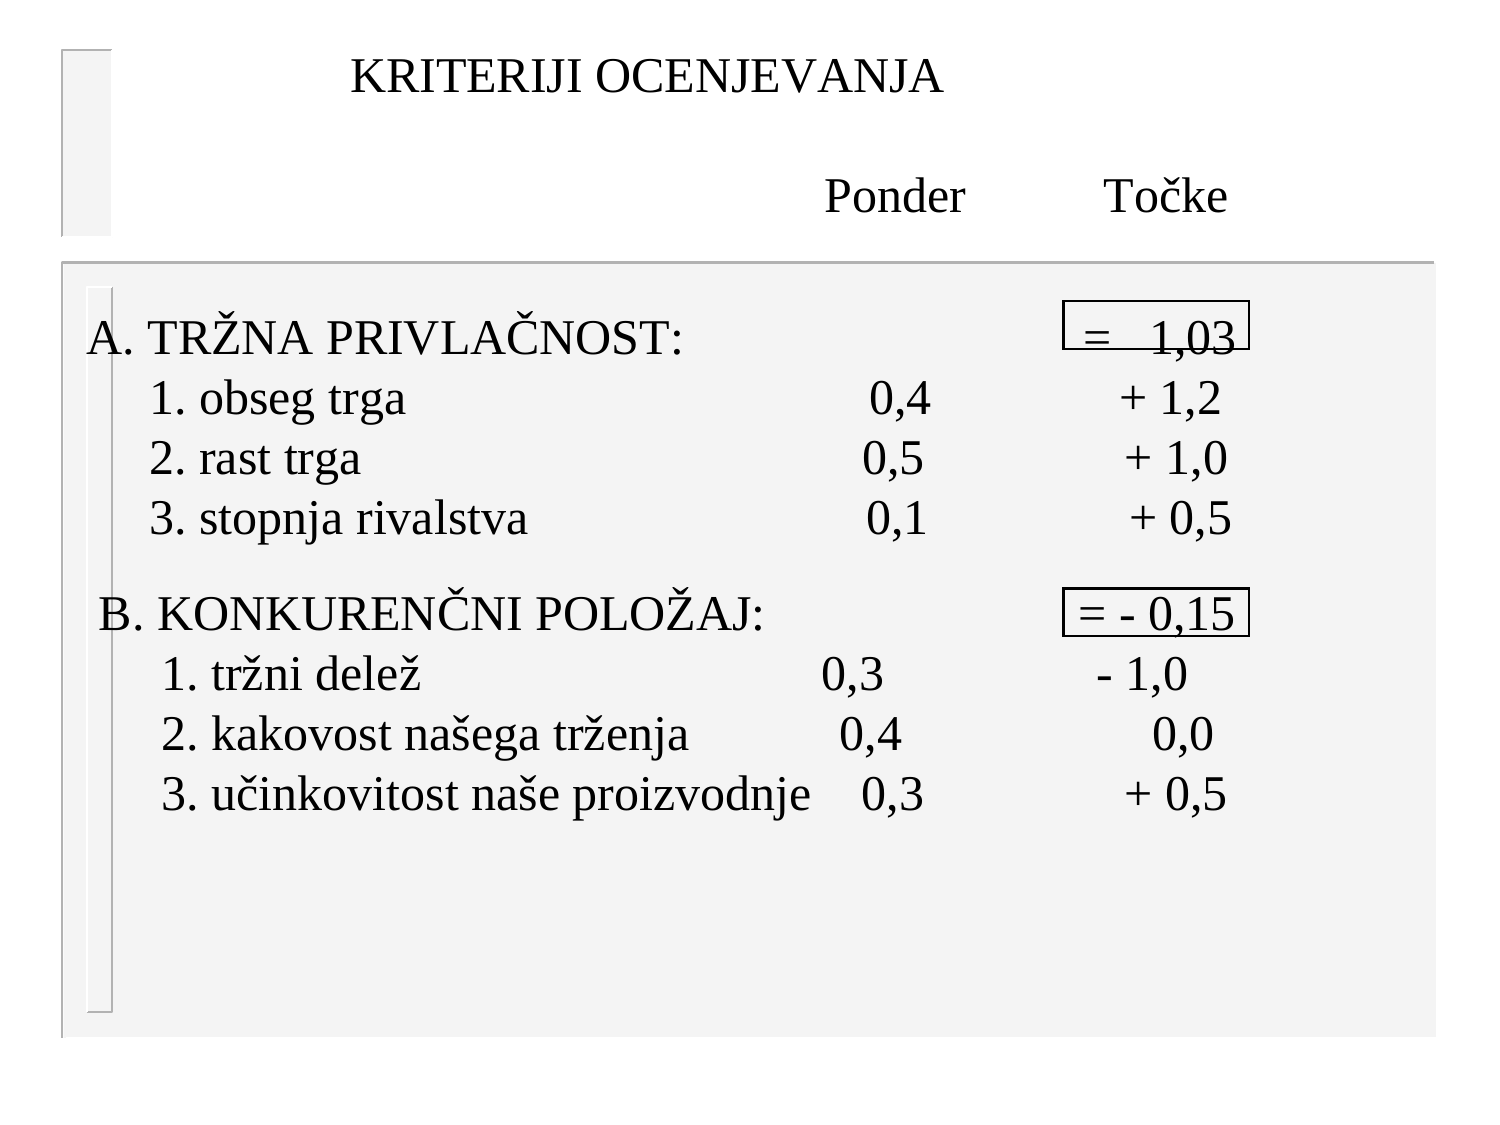

KRITERIJI OCENJEVANJA
 Ponder Točke
A. TRŽNA PRIVLAČNOST: = 1,03
 1. obseg trga 0,4 + 1,2
 2. rast trga 0,5 + 1,0
 3. stopnja rivalstva 0,1 + 0,5
B. KONKURENČNI POLOŽAJ: = - 0,15
 1. tržni delež 0,3 - 1,0
 2. kakovost našega trženja 0,4 0,0
 3. učinkovitost naše proizvodnje 0,3 + 0,5